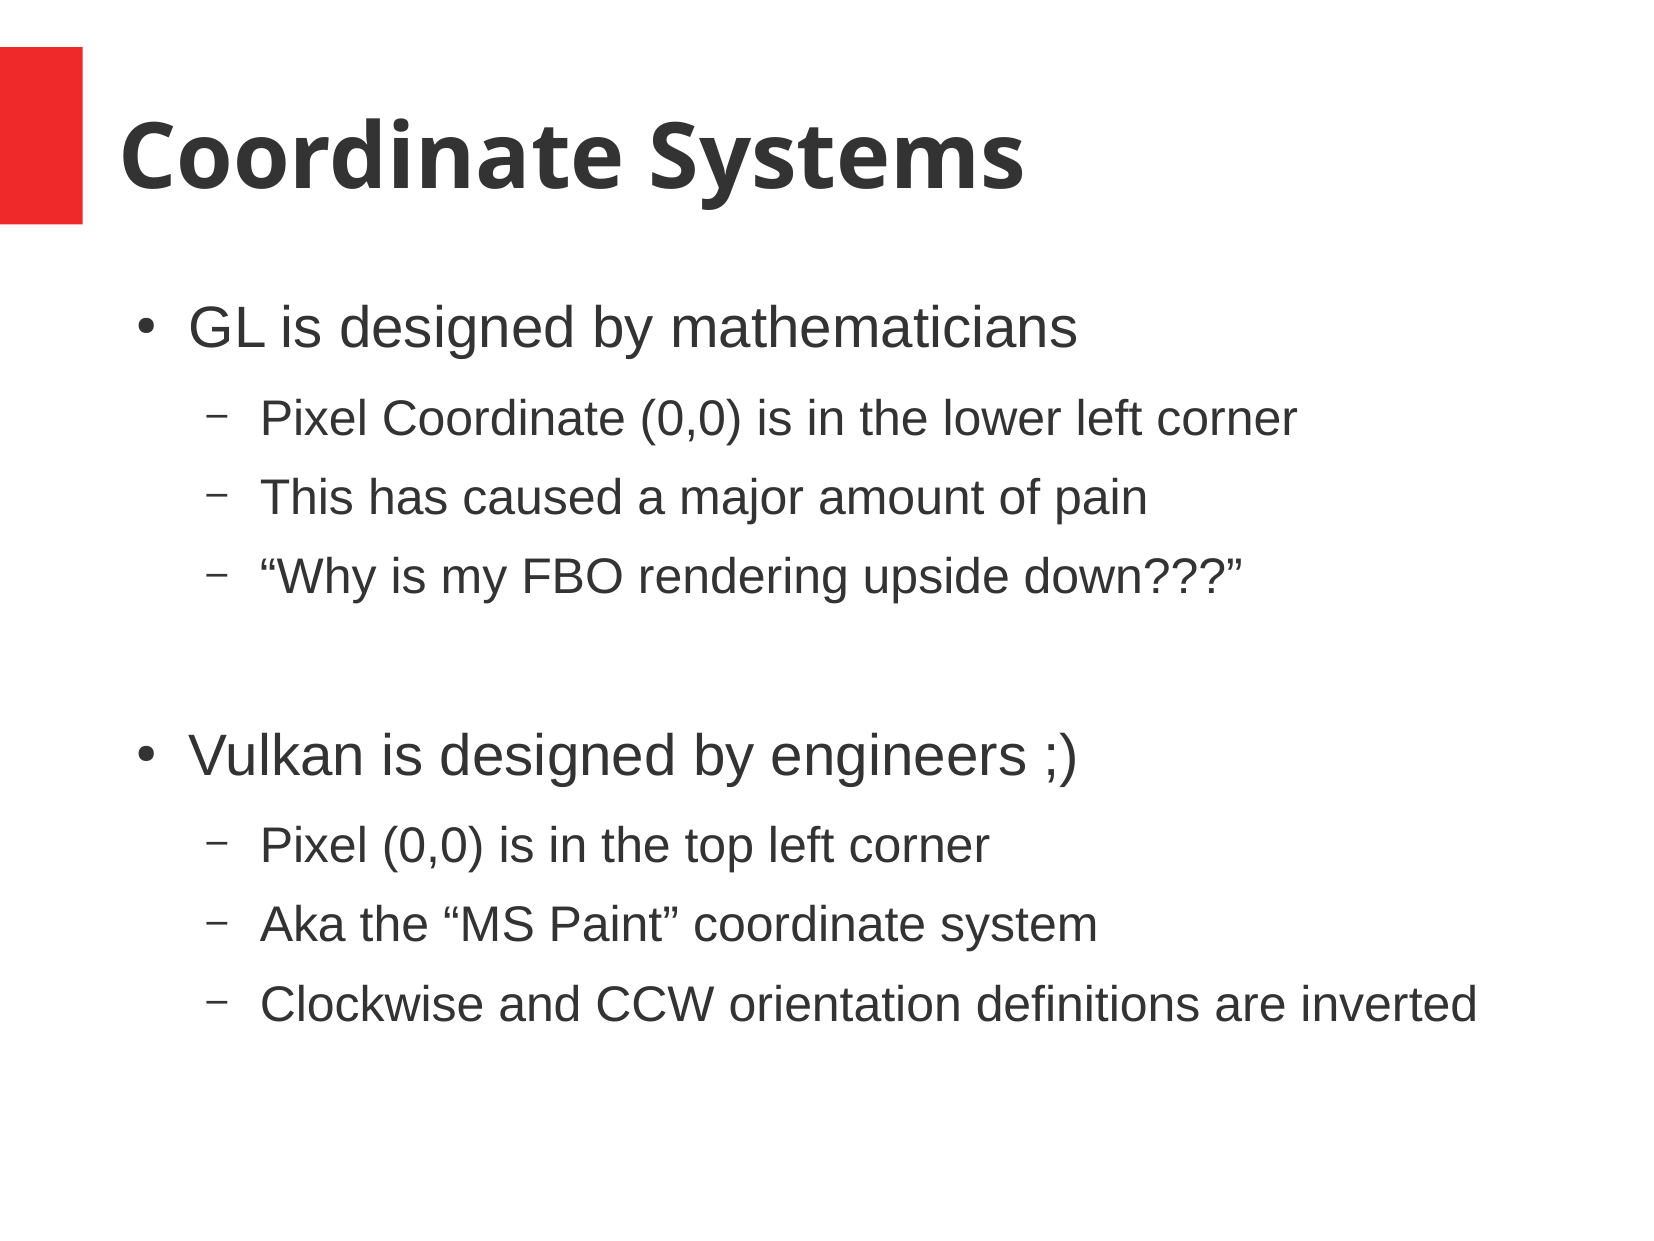

# Coordinate Systems
GL is designed by mathematicians
Pixel Coordinate (0,0) is in the lower left corner
This has caused a major amount of pain
“Why is my FBO rendering upside down???”
Vulkan is designed by engineers ;)
Pixel (0,0) is in the top left corner
Aka the “MS Paint” coordinate system
Clockwise and CCW orientation definitions are inverted